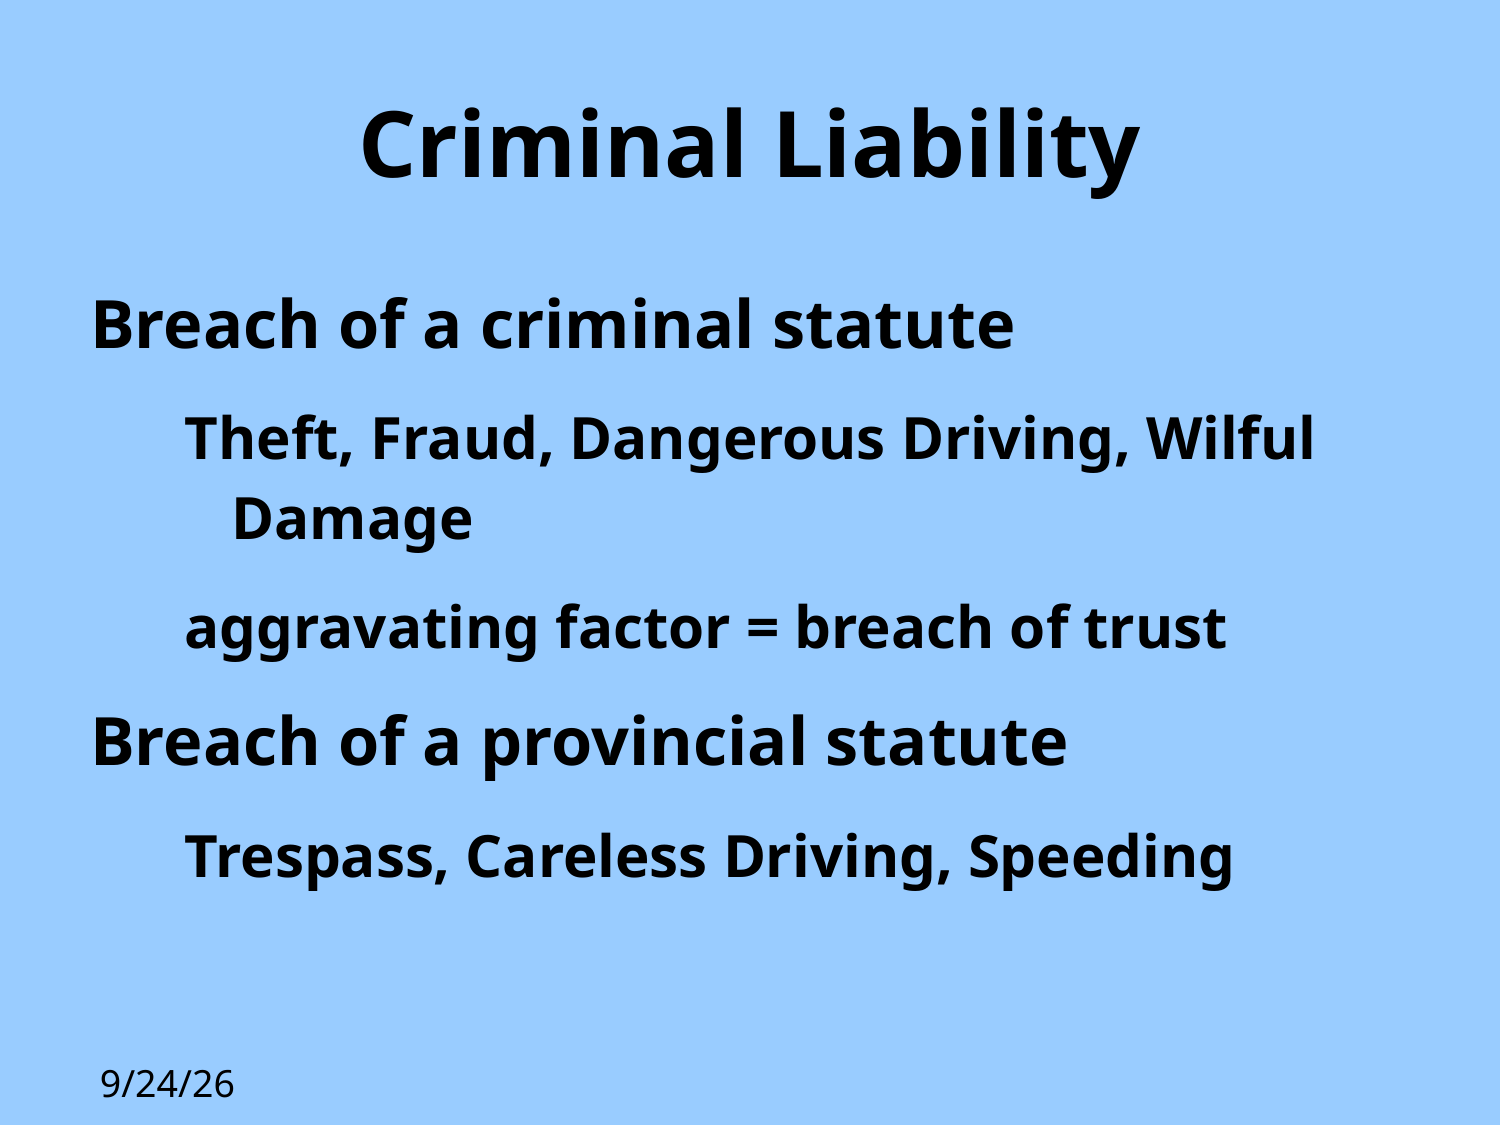

#
Criminal Liability
Breach of a criminal statute
Theft, Fraud, Dangerous Driving, Wilful Damage
aggravating factor = breach of trust
Breach of a provincial statute
Trespass, Careless Driving, Speeding